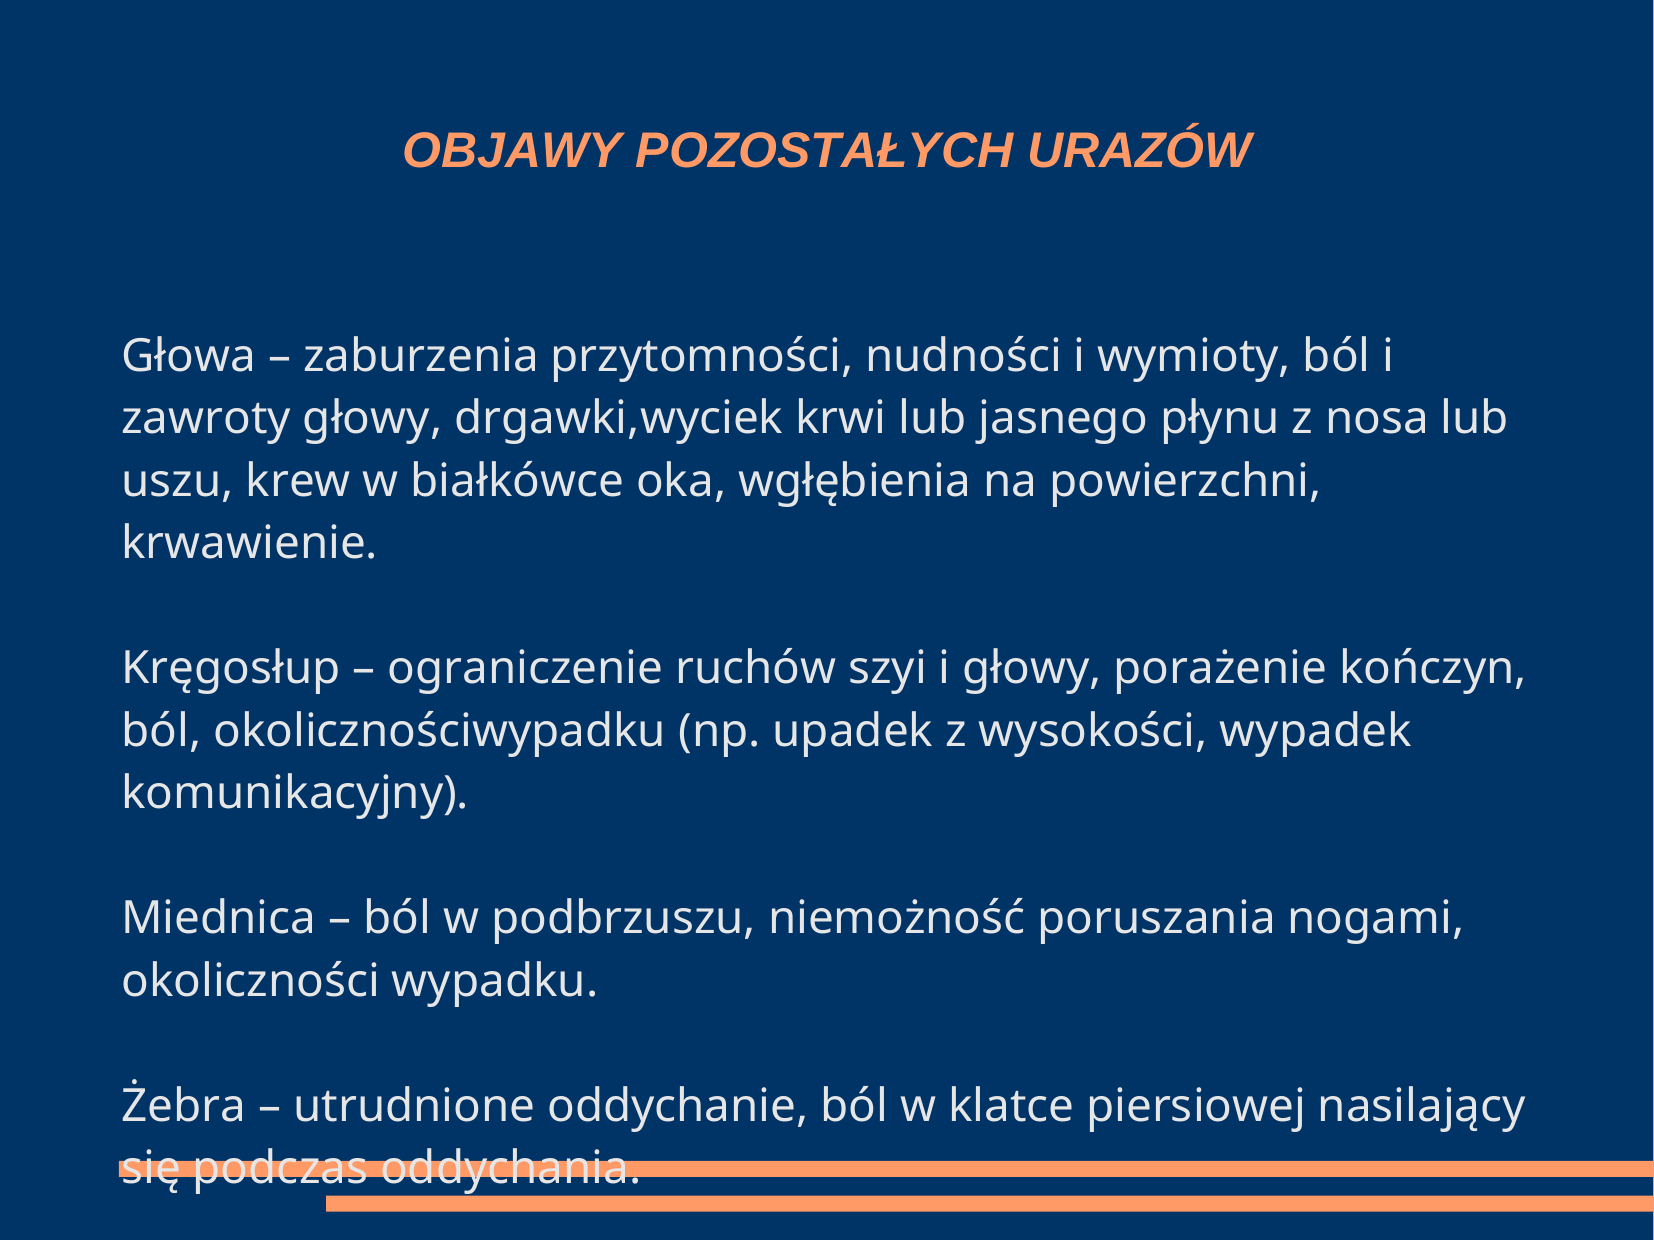

# OBJAWY POZOSTAŁYCH URAZÓW
Głowa – zaburzenia przytomności, nudności i wymioty, ból i zawroty głowy, drgawki,wyciek krwi lub jasnego płynu z nosa lub uszu, krew w białkówce oka, wgłębienia na powierzchni, krwawienie.
Kręgosłup – ograniczenie ruchów szyi i głowy, porażenie kończyn, ból, okolicznościwypadku (np. upadek z wysokości, wypadek komunikacyjny).
Miednica – ból w podbrzuszu, niemożność poruszania nogami, okoliczności wypadku.
Żebra – utrudnione oddychanie, ból w klatce piersiowej nasilający się podczas oddychania.